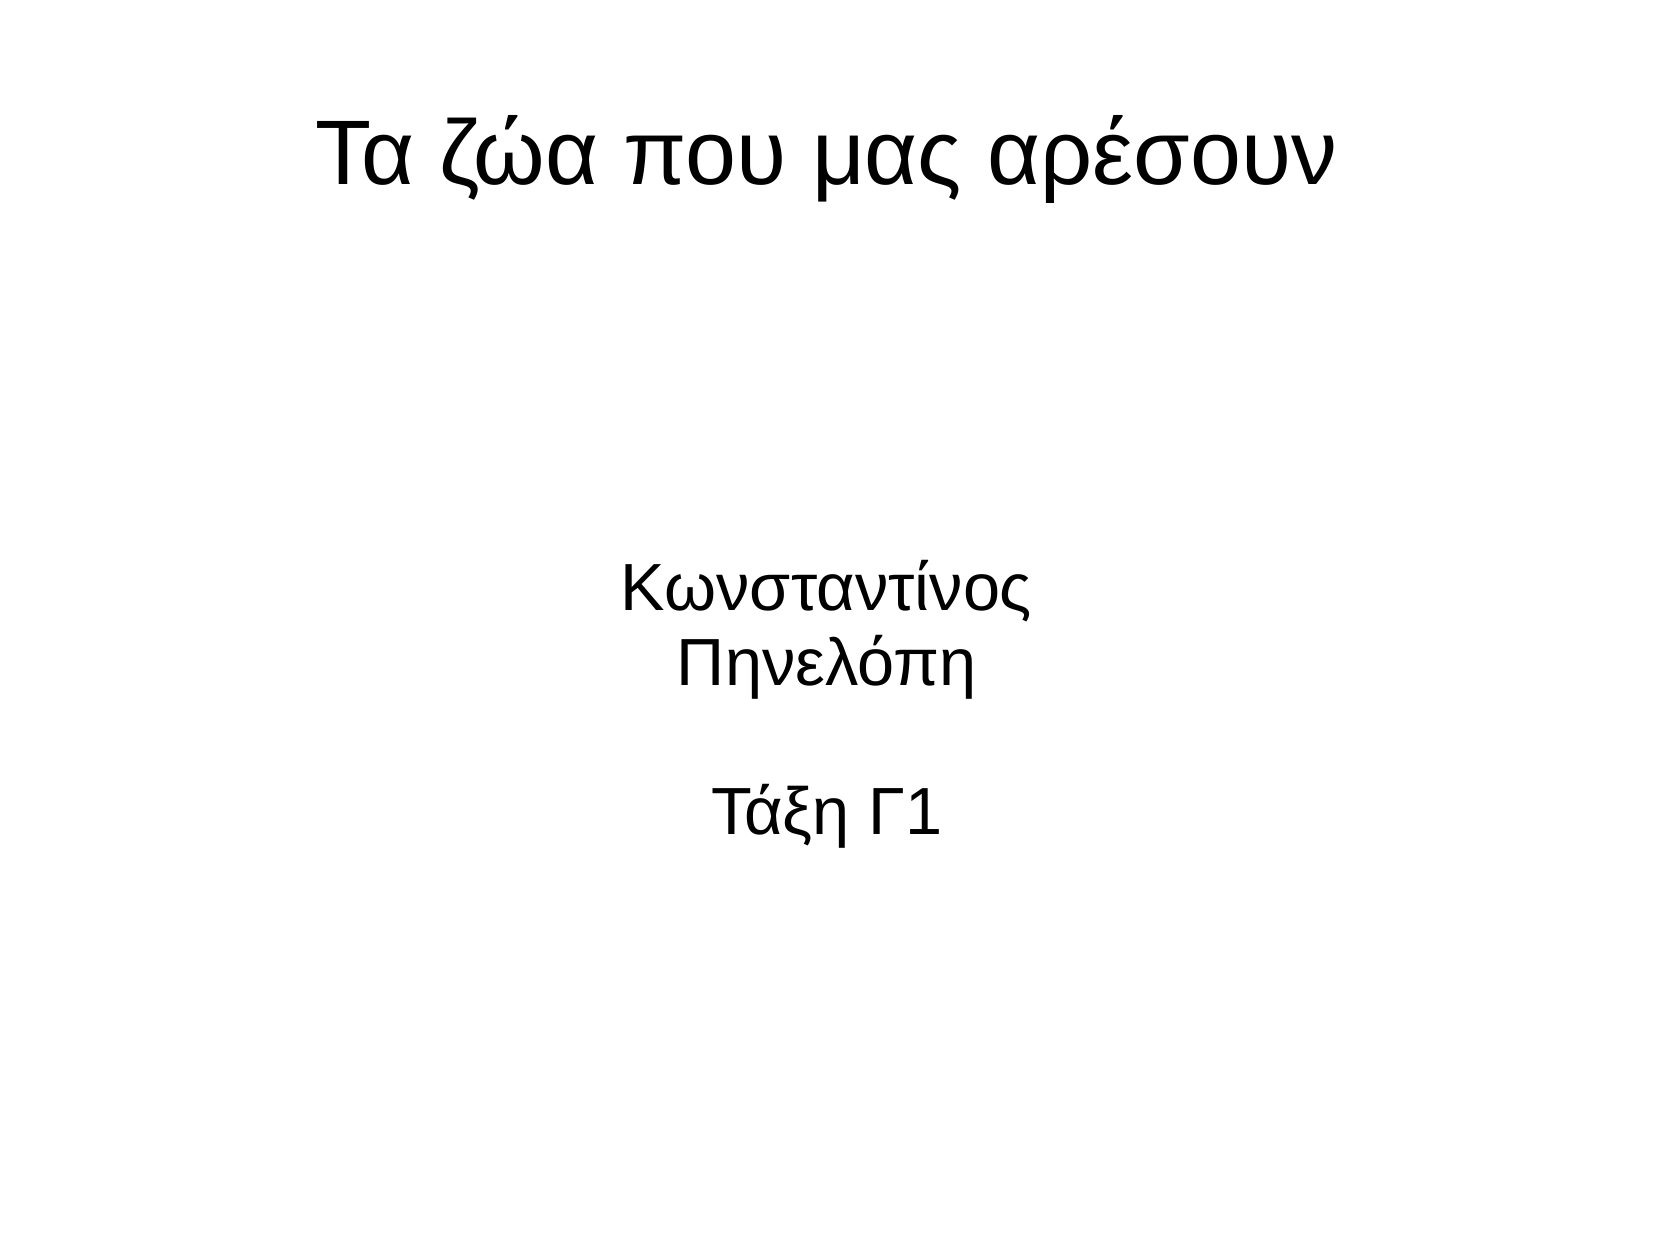

# Τα ζώα που μας αρέσουν
Κωνσταντίνος
Πηνελόπη
Τάξη Γ1